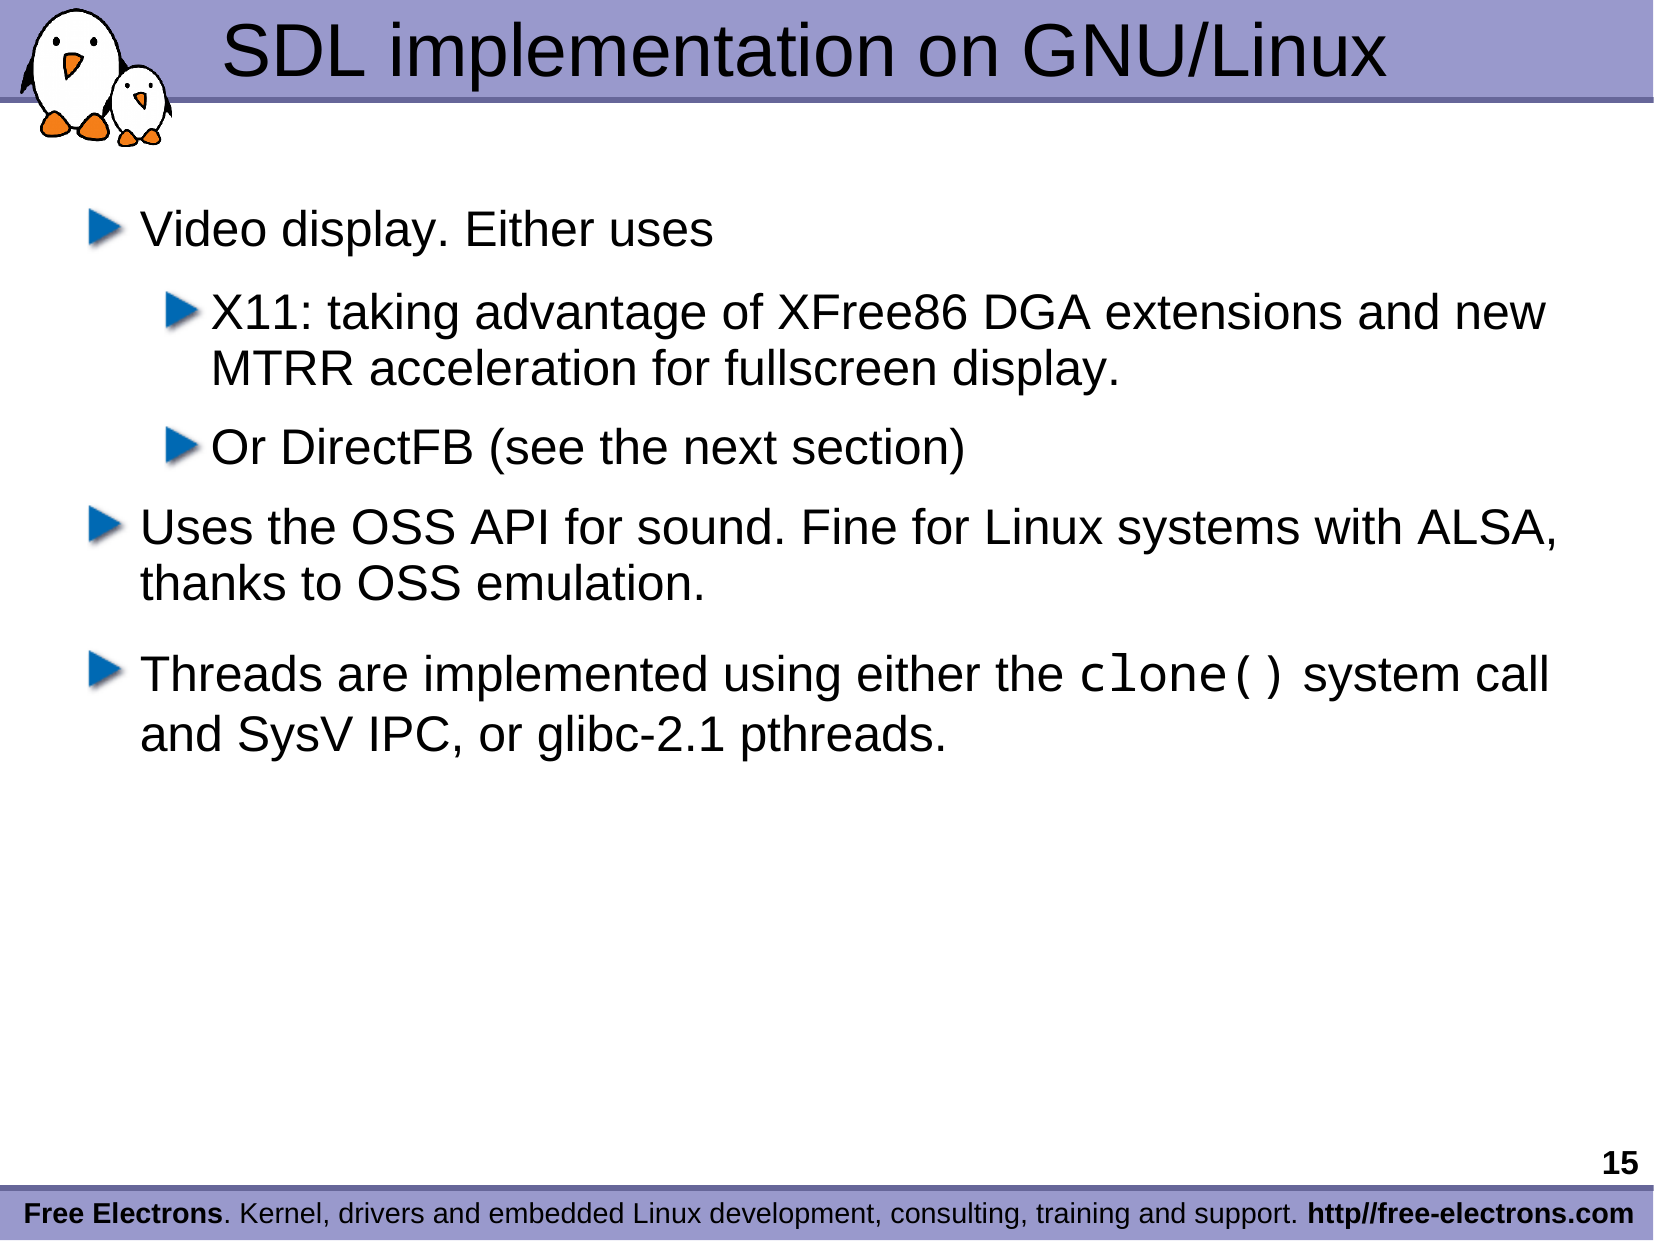

# SDL implementation on GNU/Linux
Video display. Either uses
X11: taking advantage of XFree86 DGA extensions and new MTRR acceleration for fullscreen display.
Or DirectFB (see the next section)
Uses the OSS API for sound. Fine for Linux systems with ALSA, thanks to OSS emulation.
Threads are implemented using either the clone() system call and SysV IPC, or glibc-2.1 pthreads.